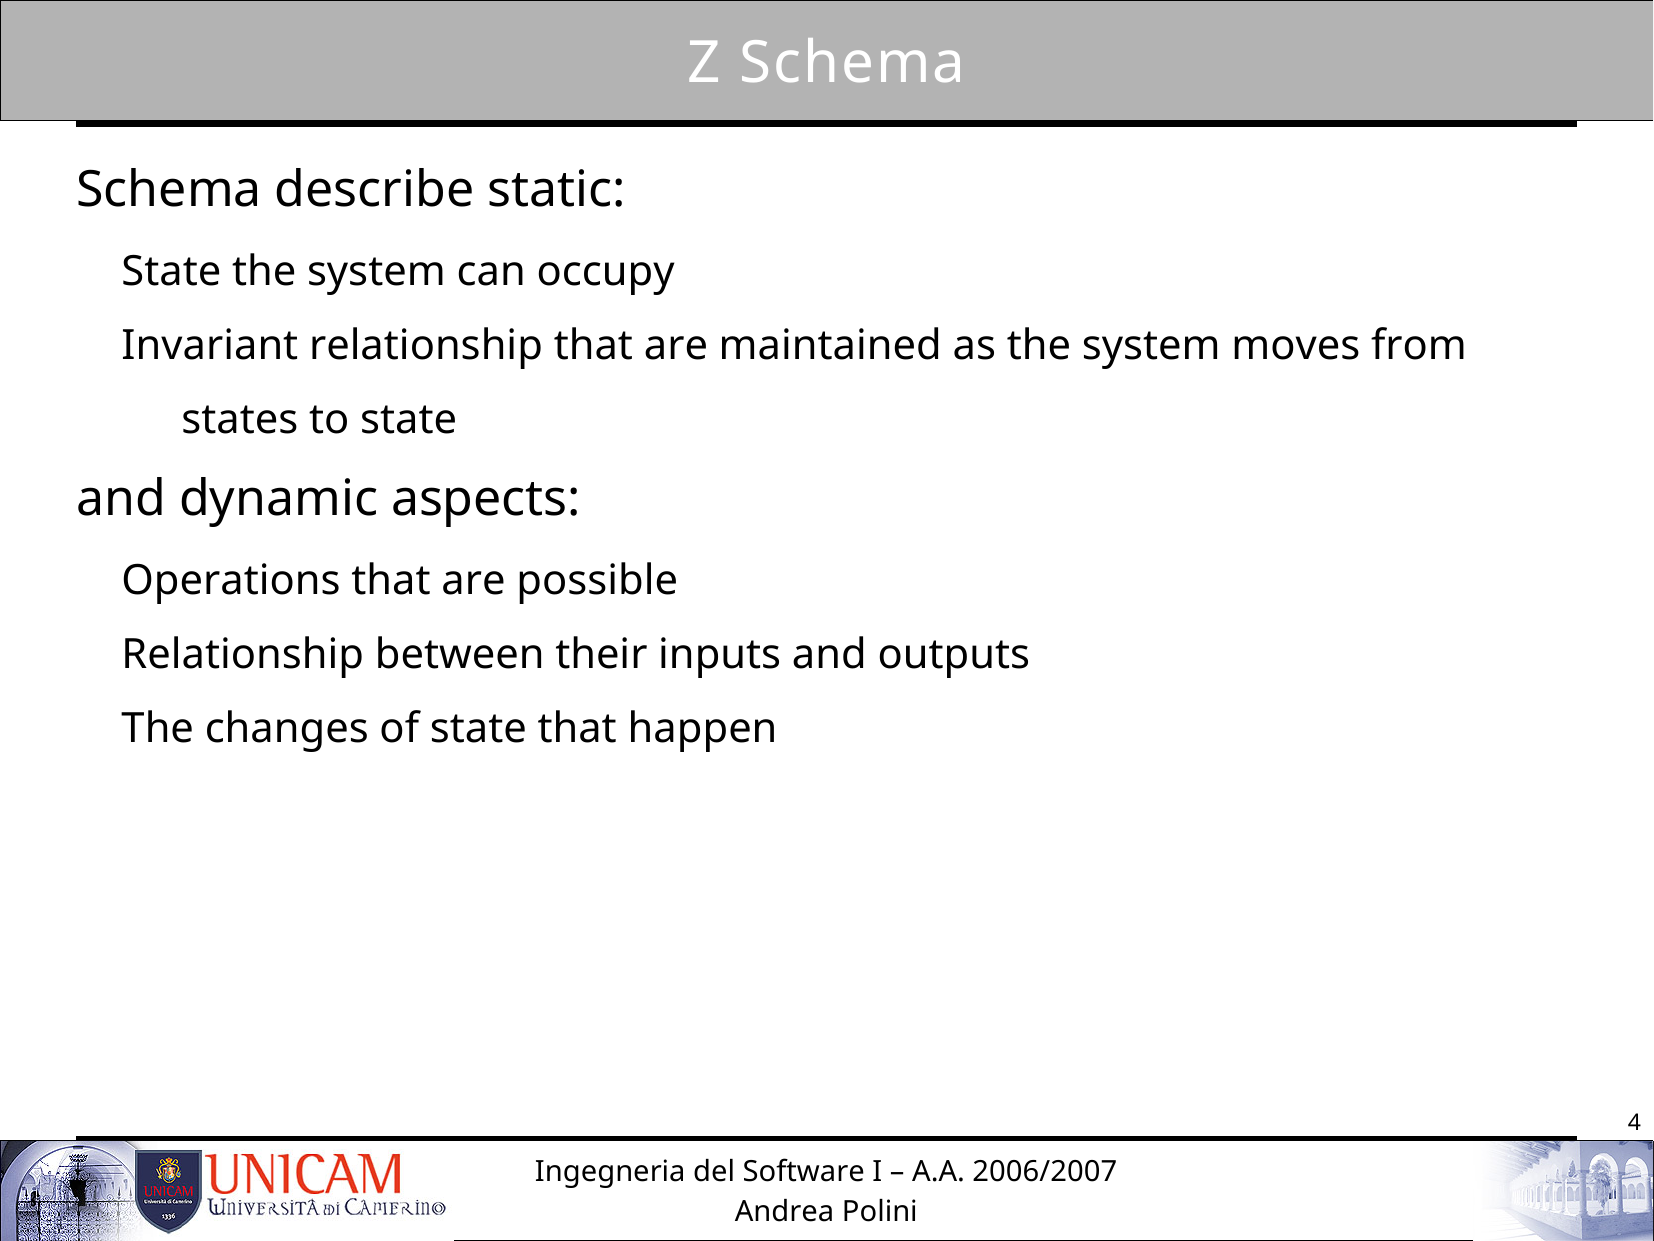

# Z Schema
Schema describe static:
State the system can occupy
Invariant relationship that are maintained as the system moves from states to state
and dynamic aspects:
Operations that are possible
Relationship between their inputs and outputs
The changes of state that happen
4